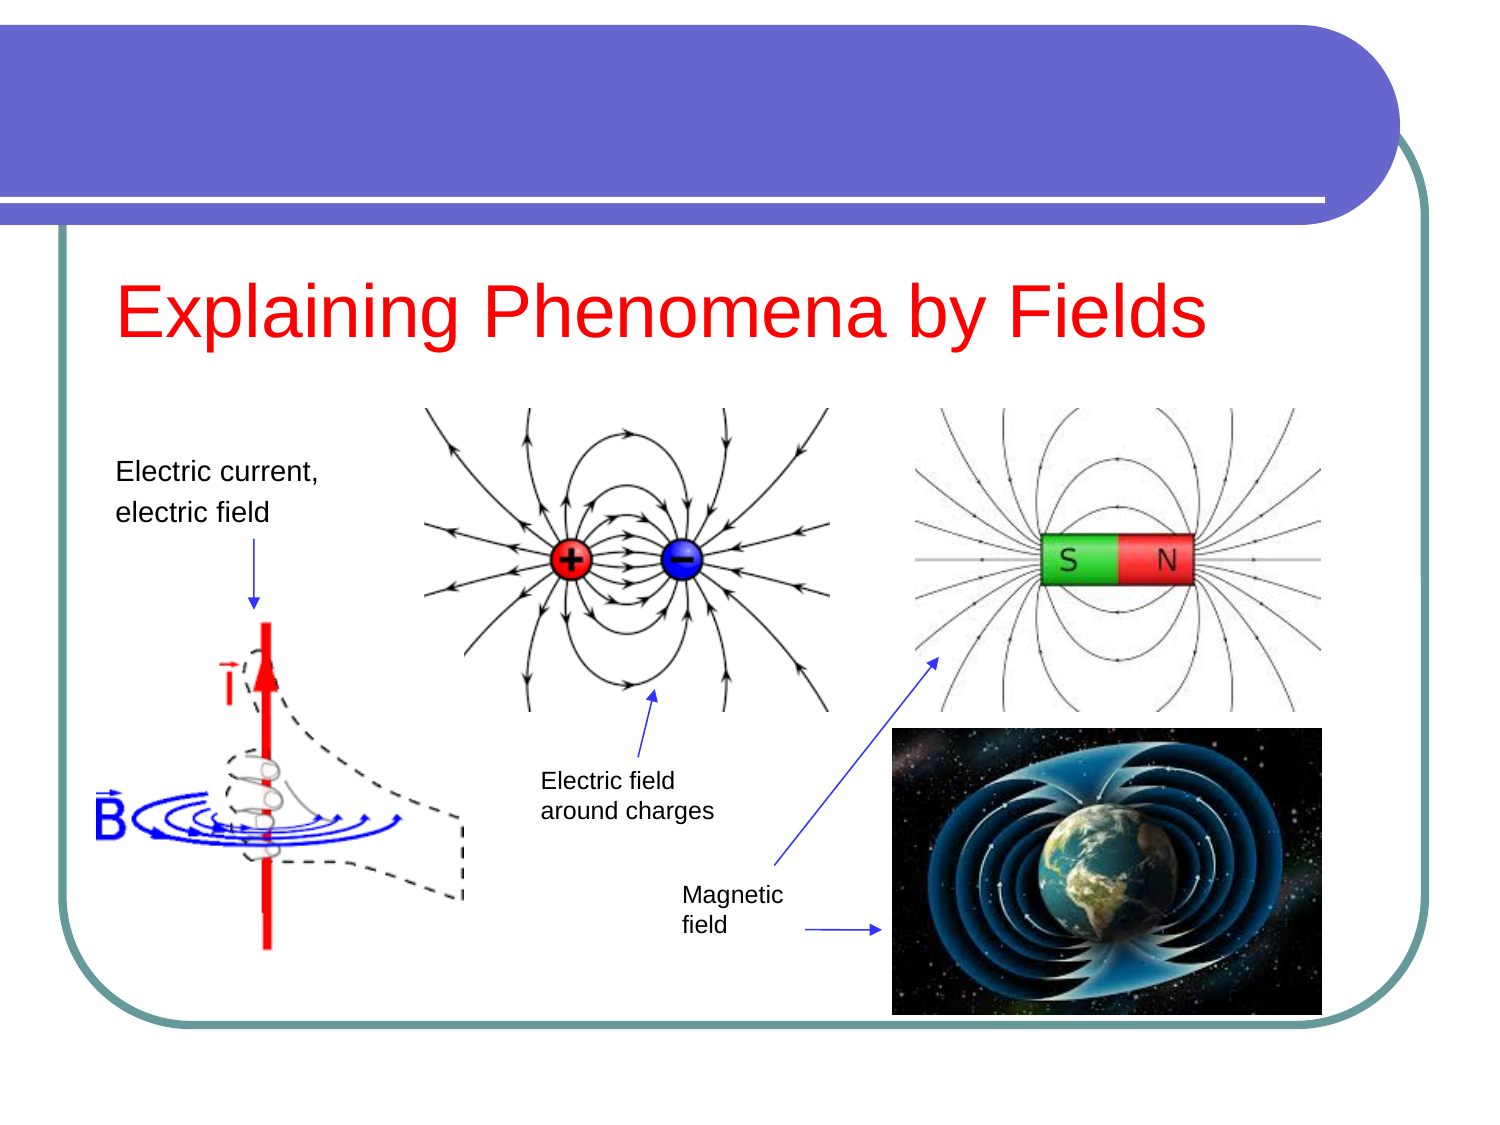

#
Explaining Phenomena by Fields
Electric current,
electric field
Electric field around charges
Magnetic field